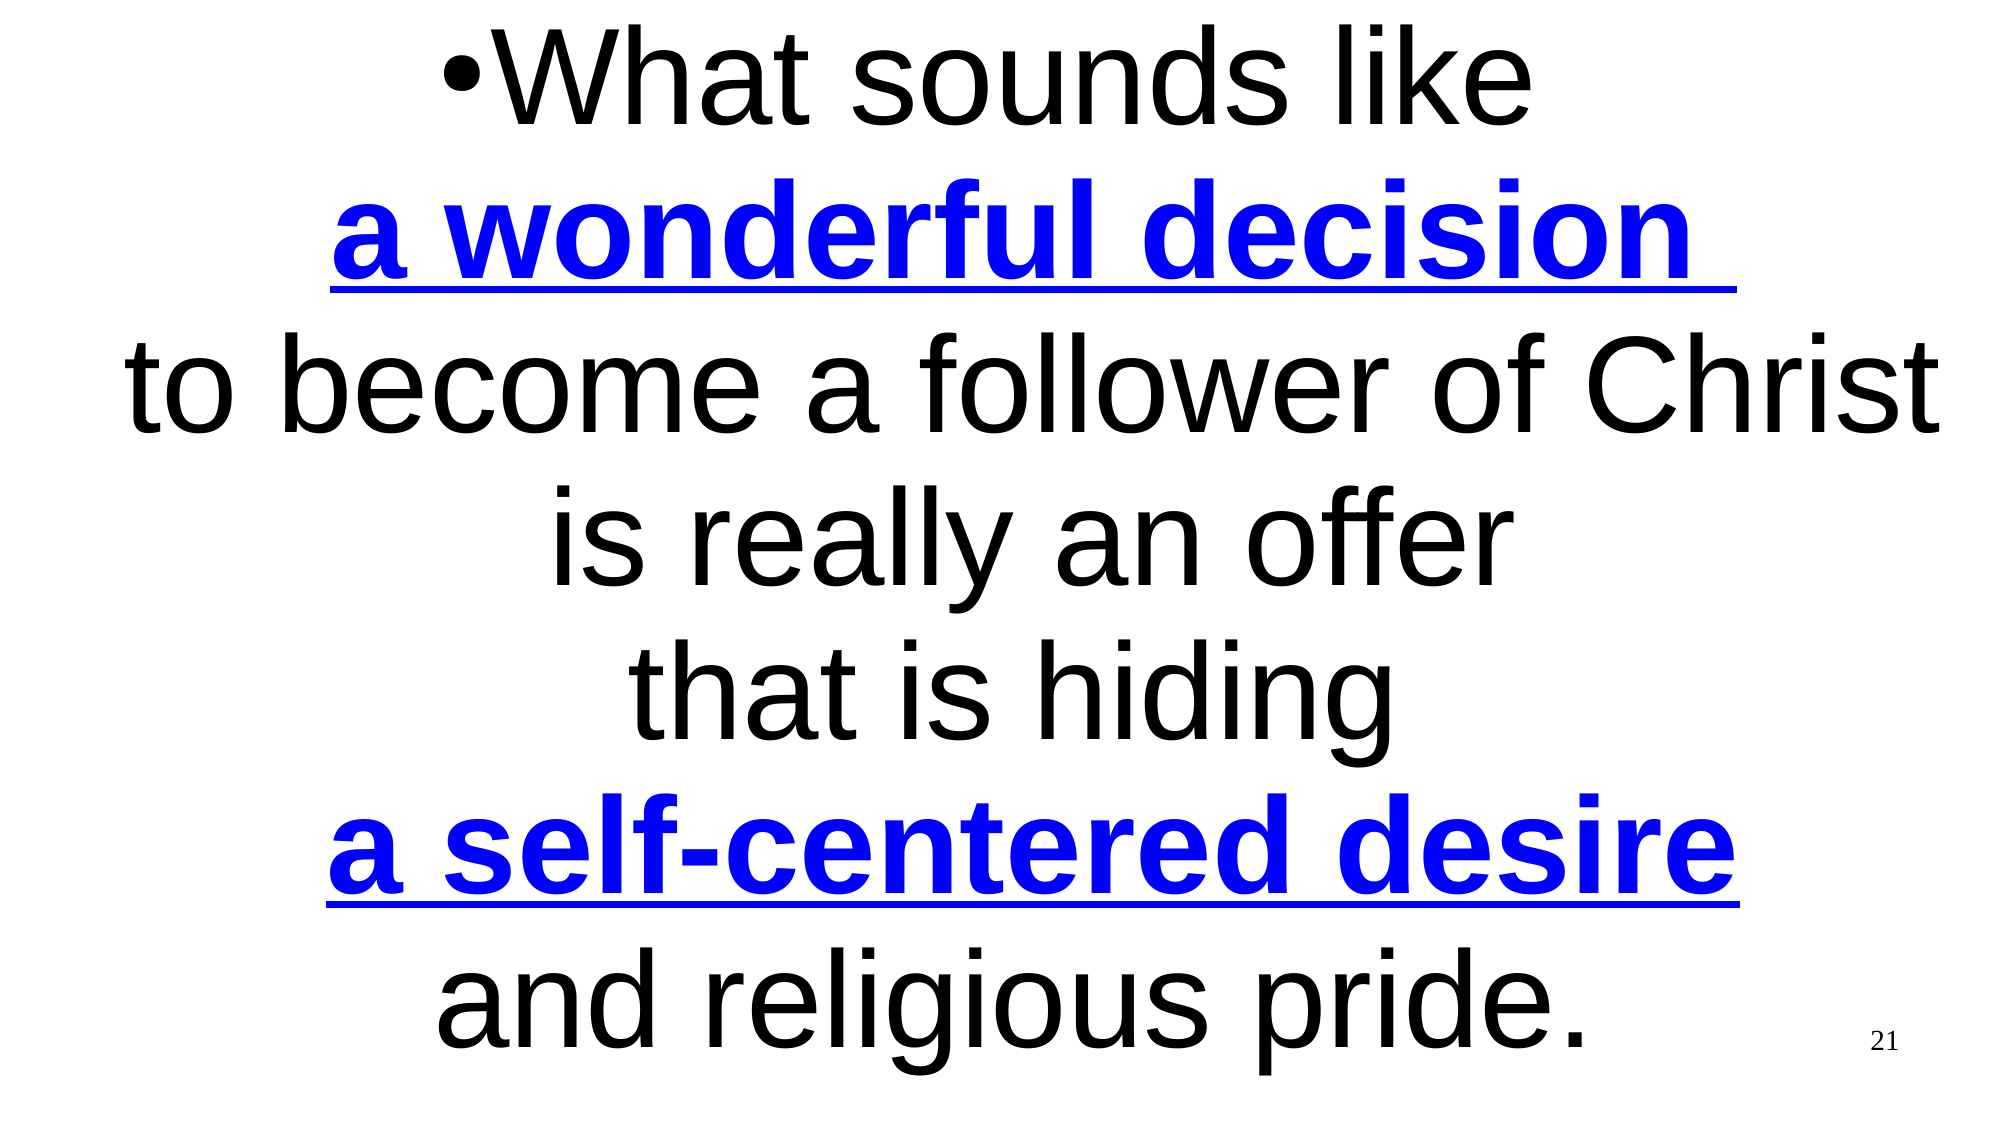

# What sounds like a wonderful decision to become a follower of Christ is really an offer that is hiding a self-centered desire and religious pride.
21